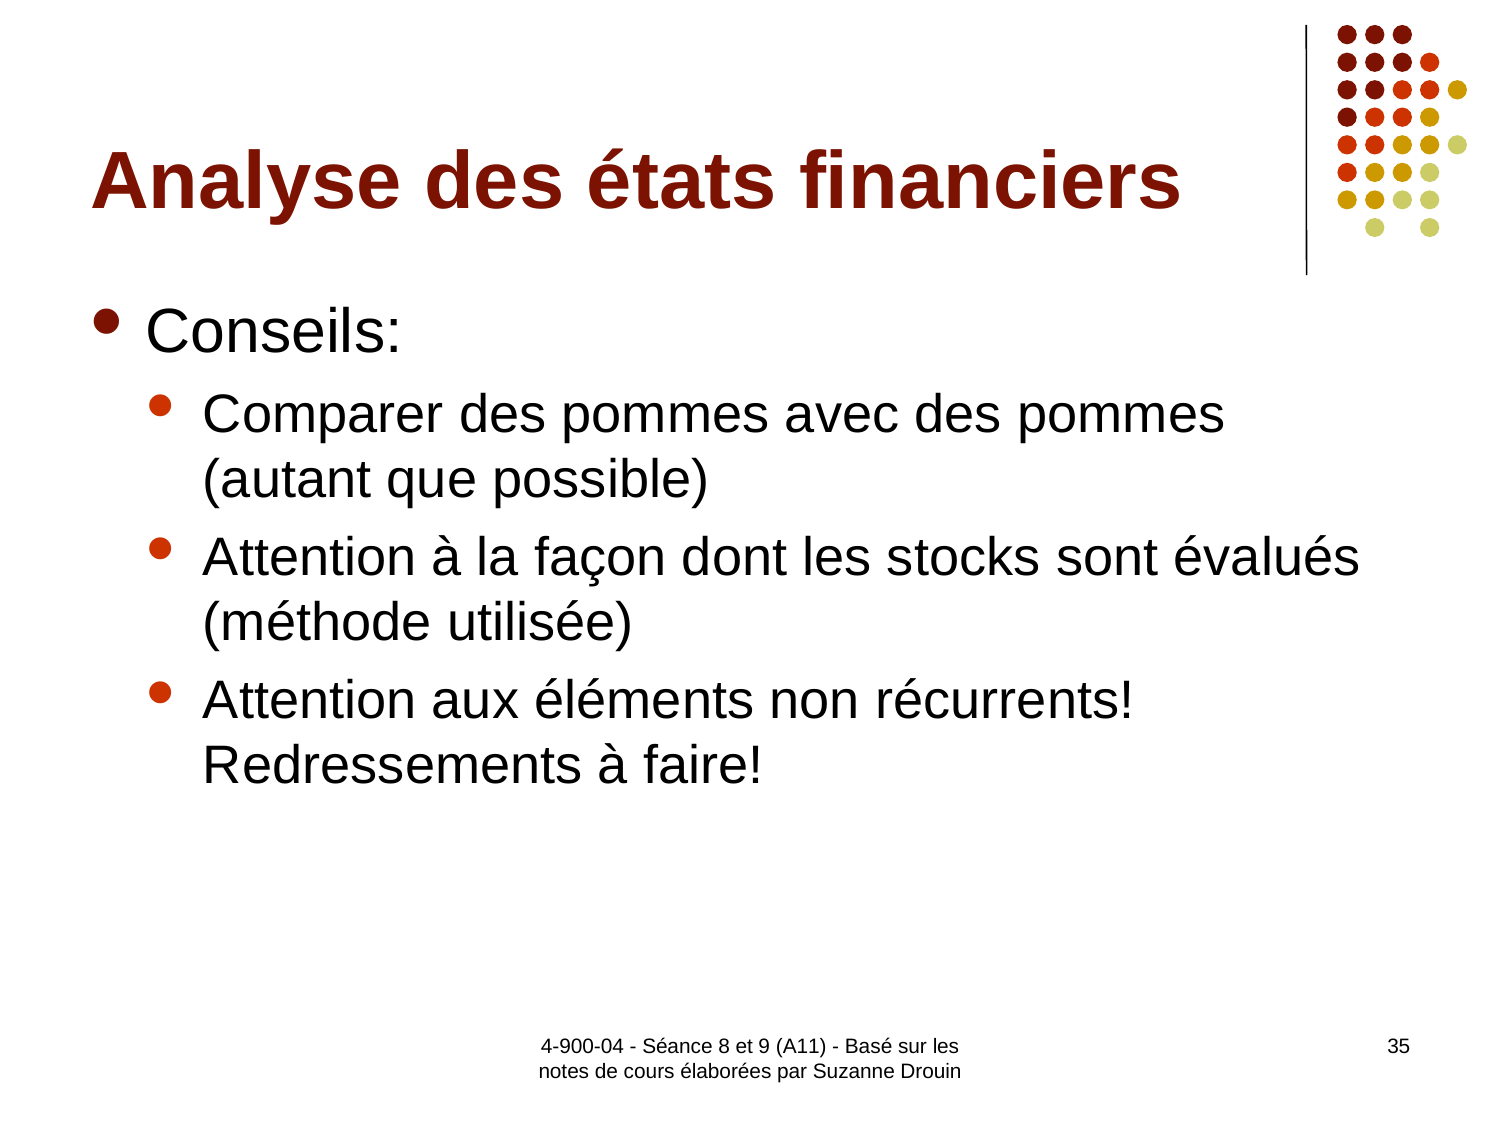

Analyse des états financiers
Conseils:
Comparer des pommes avec des pommes (autant que possible)
Attention à la façon dont les stocks sont évalués (méthode utilisée)
Attention aux éléments non récurrents! Redressements à faire!
4-900-04 - Séance 8 et 9 (A11) - Basé sur les notes de cours élaborées par Suzanne Drouin